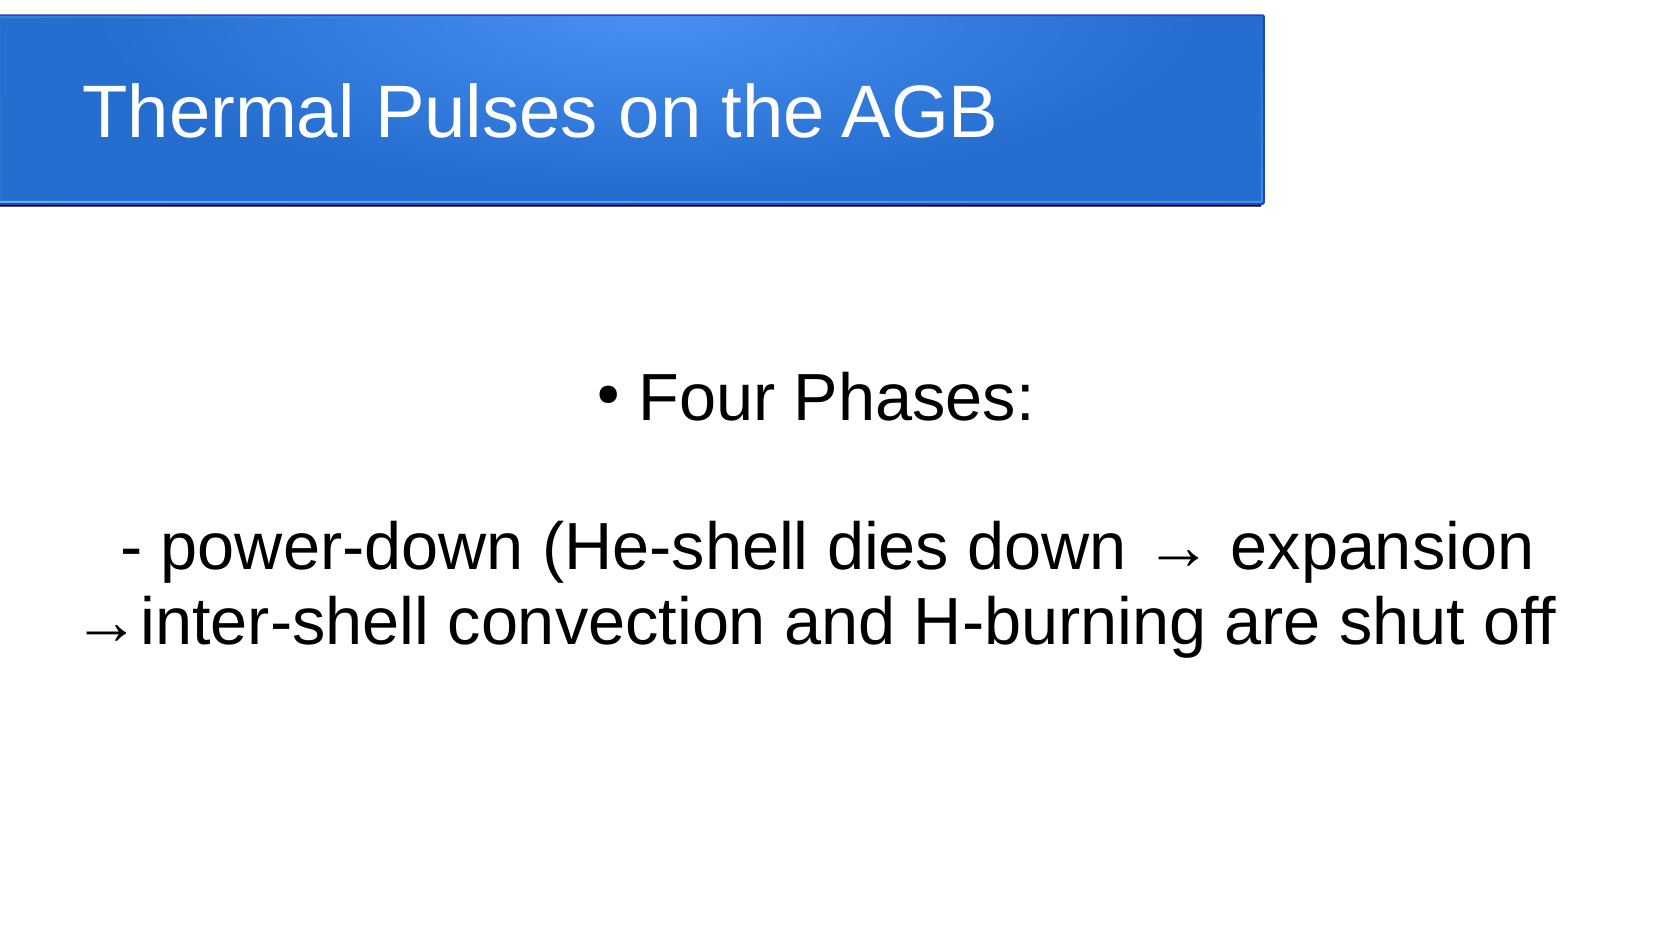

# Thermal Pulses on the AGB
 Four Phases:
- power-down (He-shell dies down → expansion →inter-shell convection and H-burning are shut off